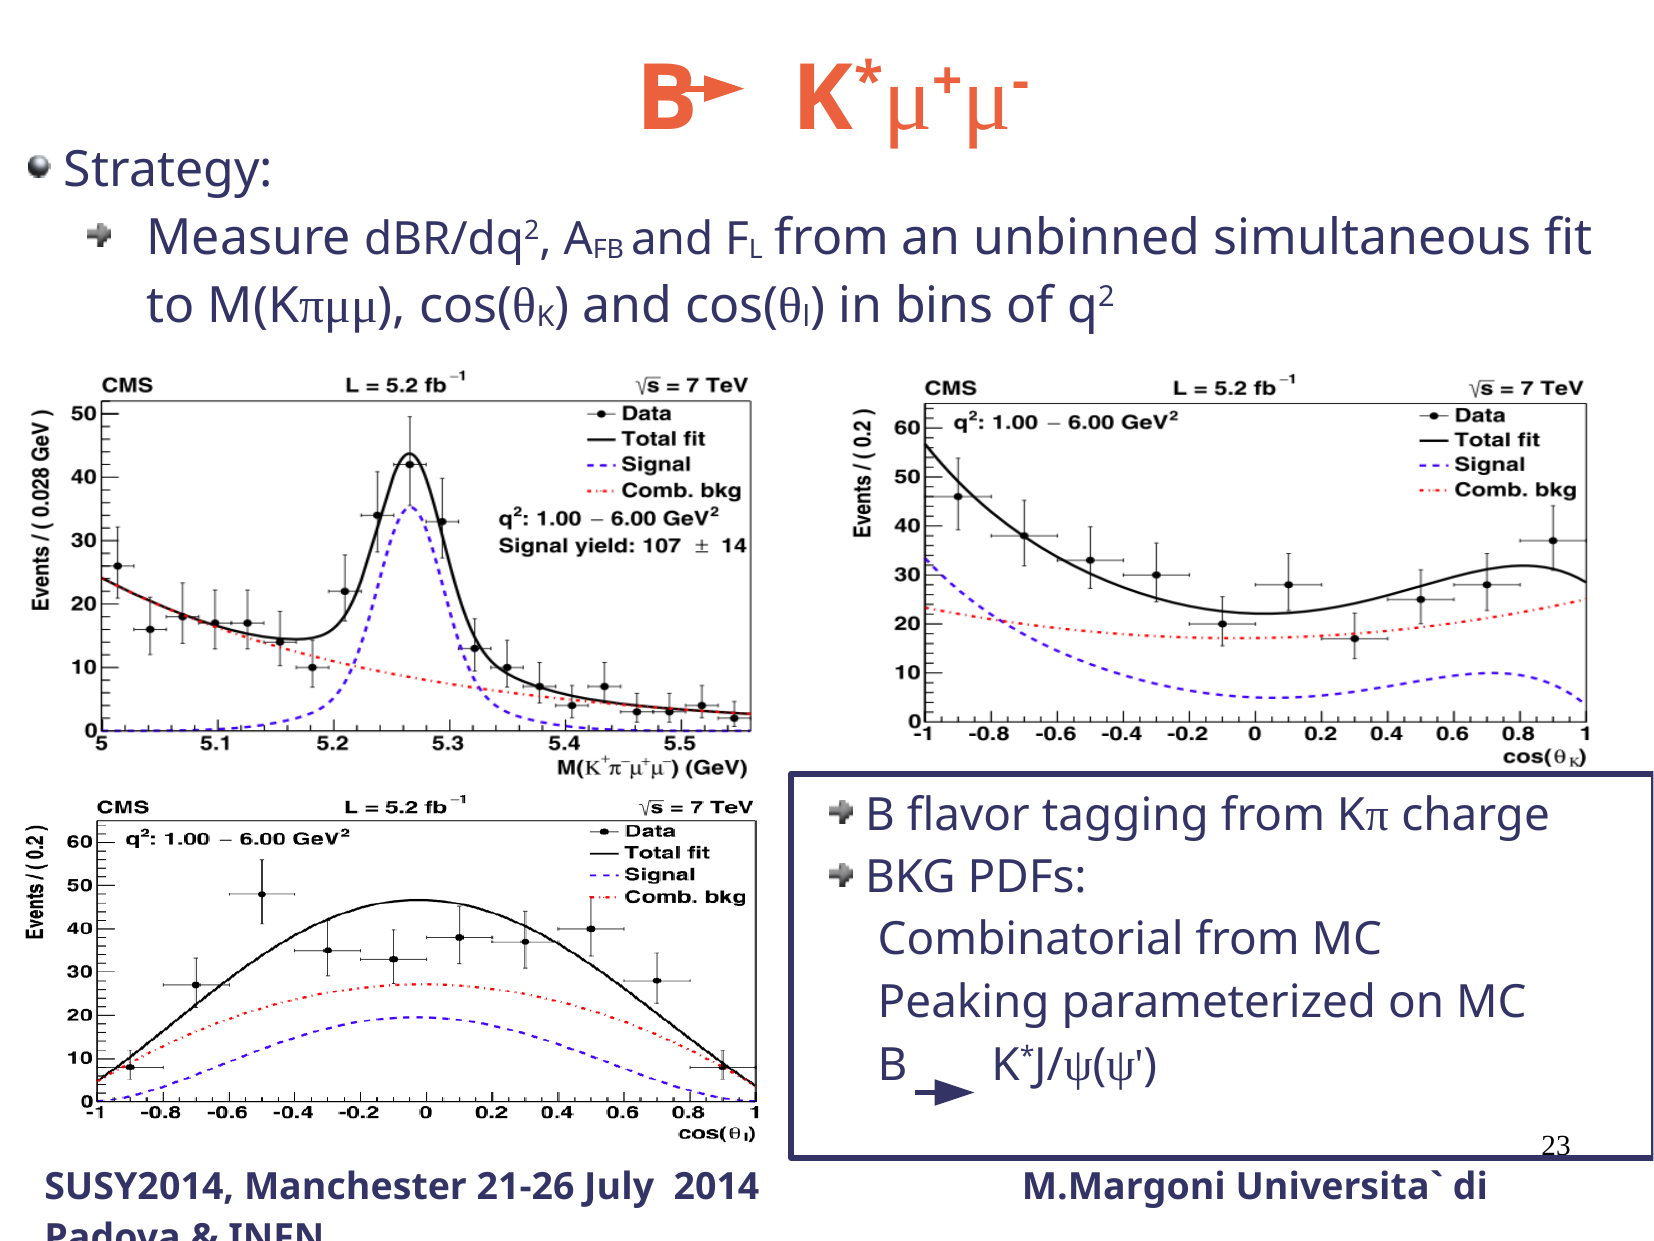

# B K*μ+μ-
Strategy:
Measure dBR/dq2, AFB and FL from an unbinned simultaneous fit to M(Kπμμ), cos(θK) and cos(θl) in bins of q2
B flavor tagging from Kπ charge
BKG PDFs:
 Combinatorial from MC
 Peaking parameterized on MC
 B K*J/ψ(ψ')
23
SUSY2014, Manchester 21-26 July 2014 M.Margoni Universita` di Padova & INFN